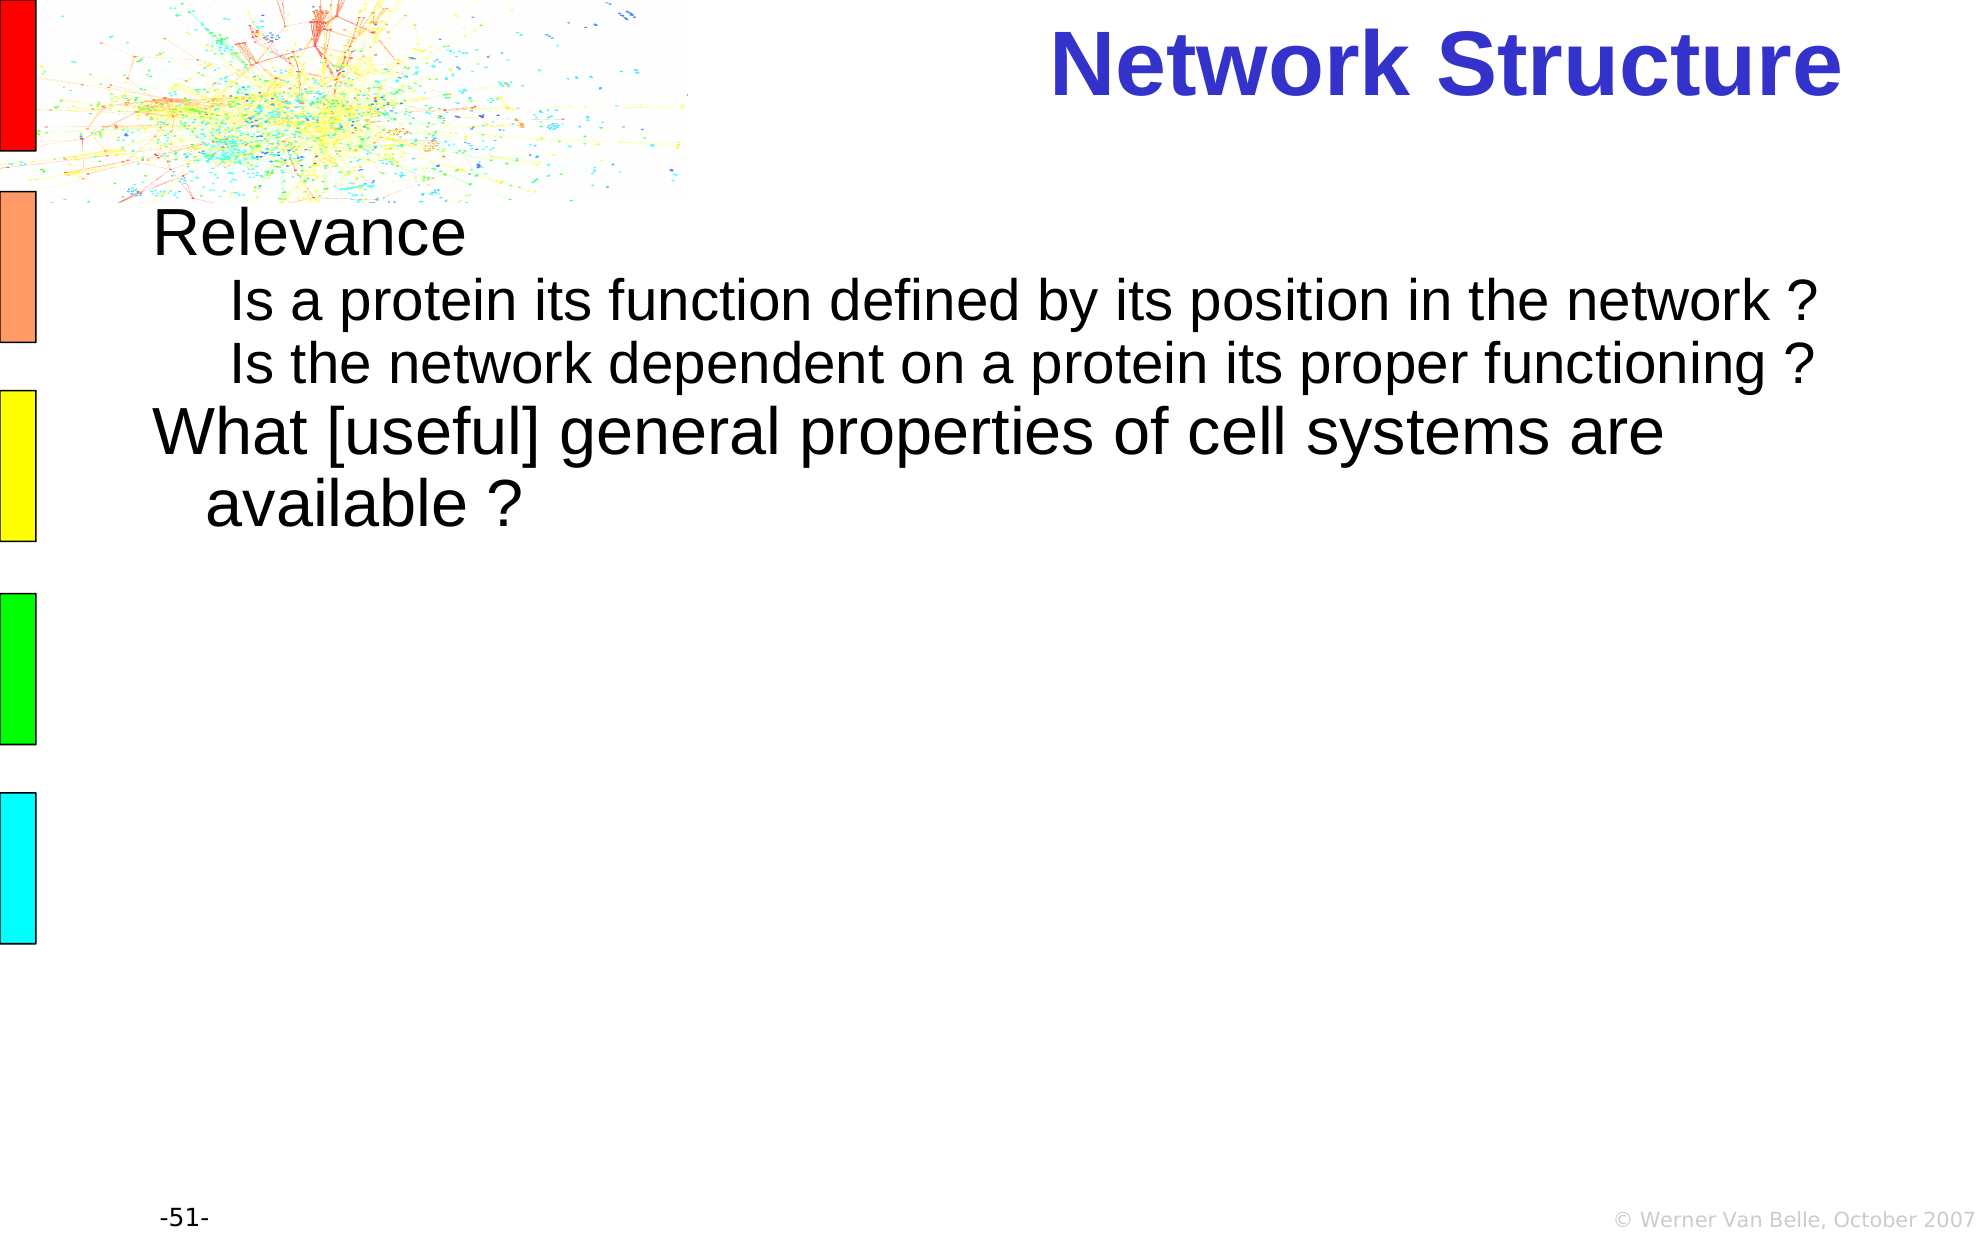

# Network Structure
Relevance
Is a protein its function defined by its position in the network ?
Is the network dependent on a protein its proper functioning ?
What [useful] general properties of cell systems are available ?